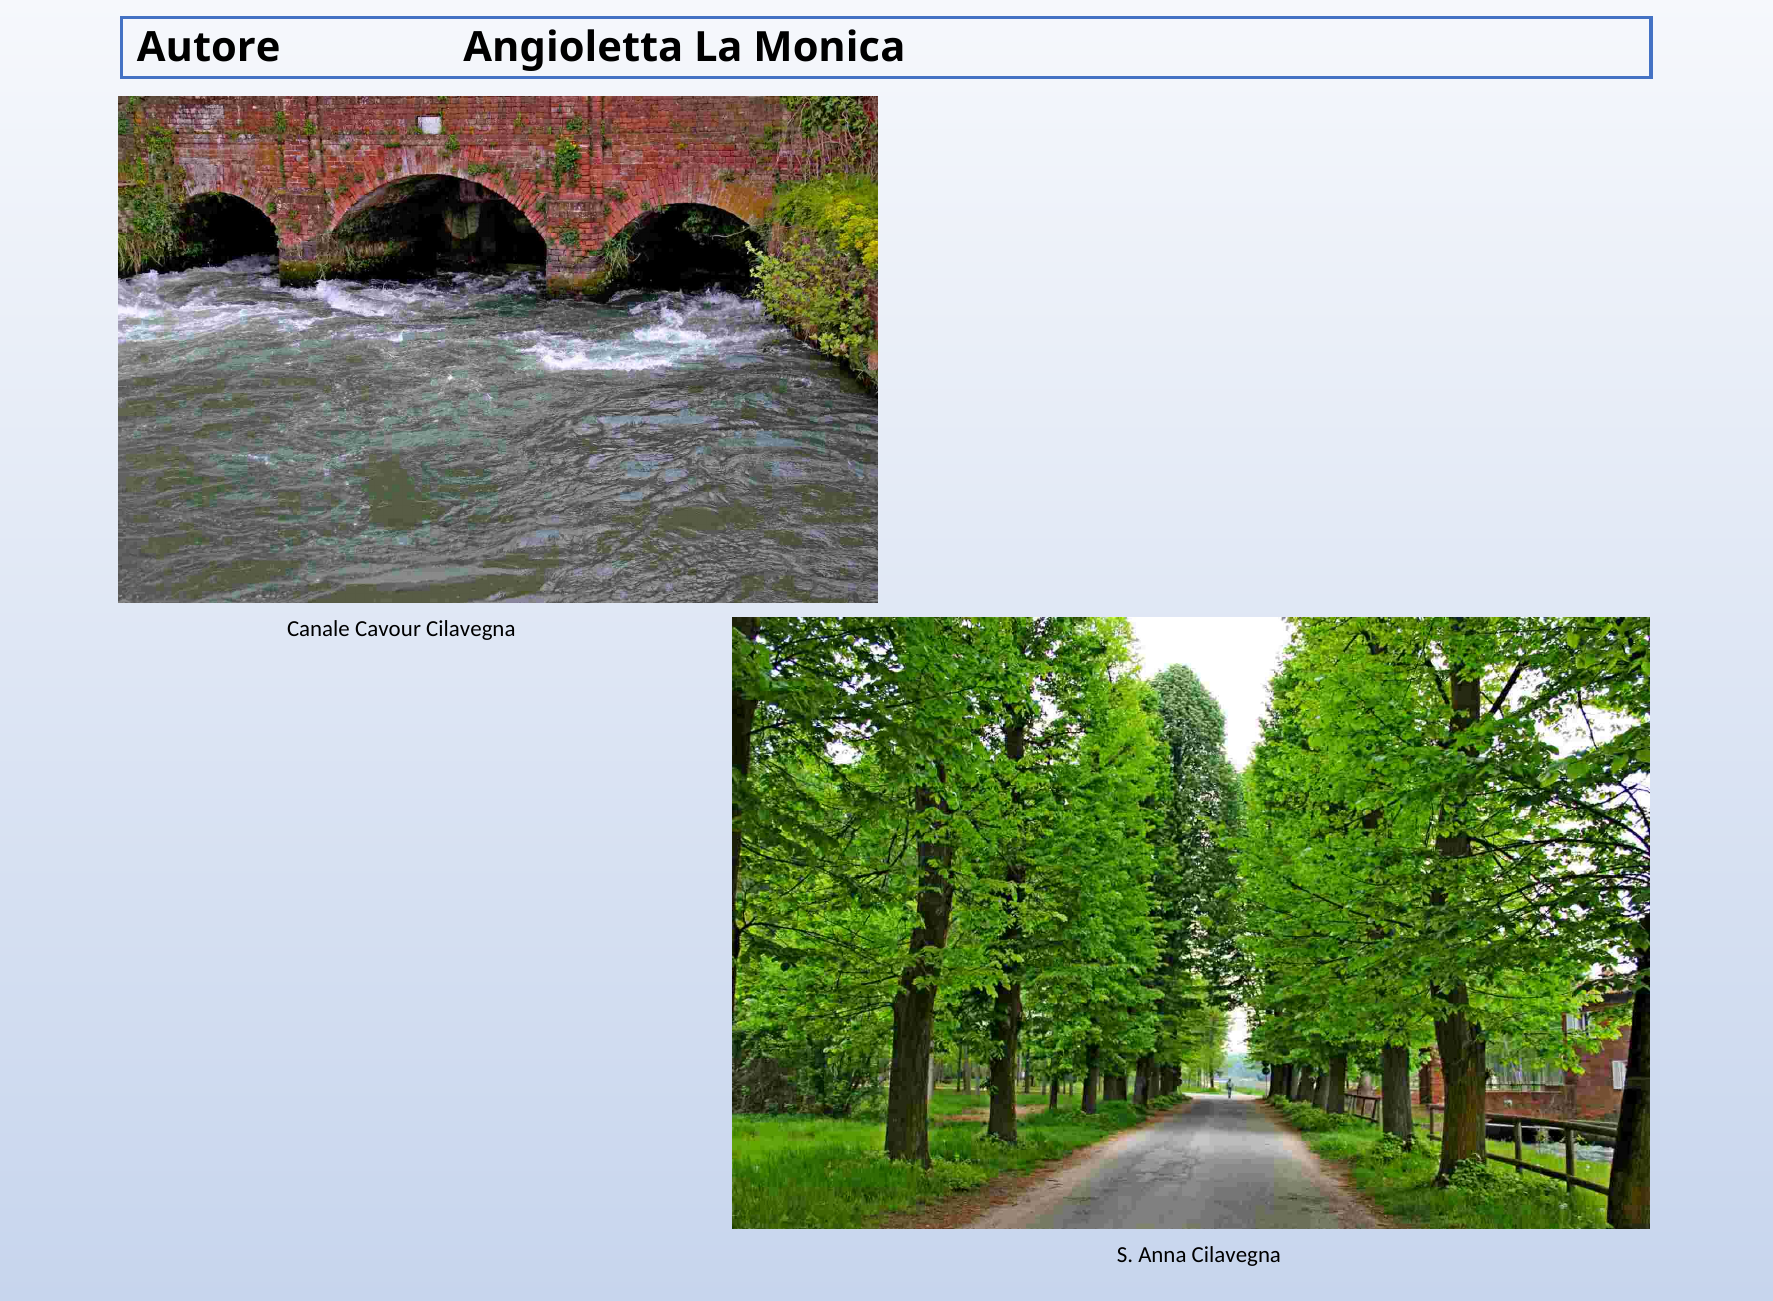

# Autore Angioletta La Monica
Canale Cavour Cilavegna
S. Anna Cilavegna